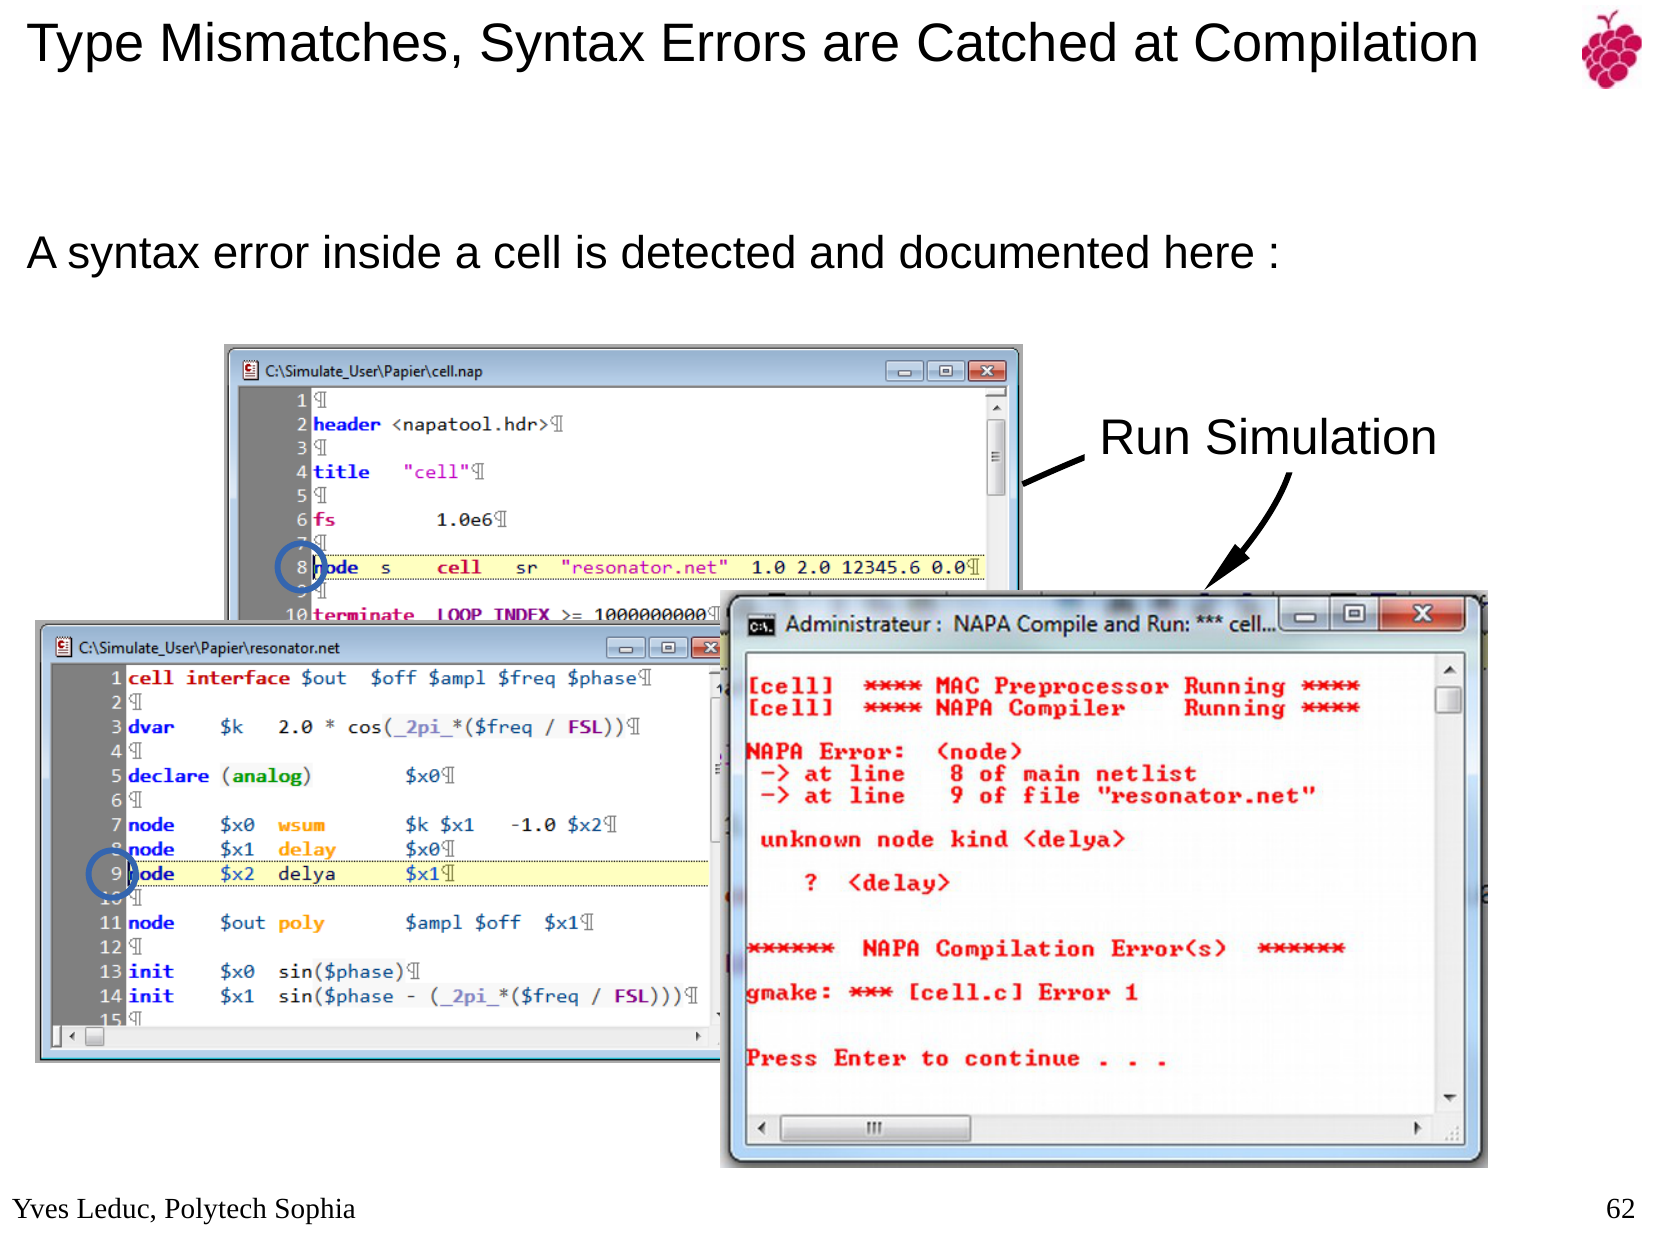

Type Mismatches, Syntax Errors are Catched at Compilation
A syntax error inside a cell is detected and documented here :
Run Simulation
Yves Leduc, Polytech Sophia
62